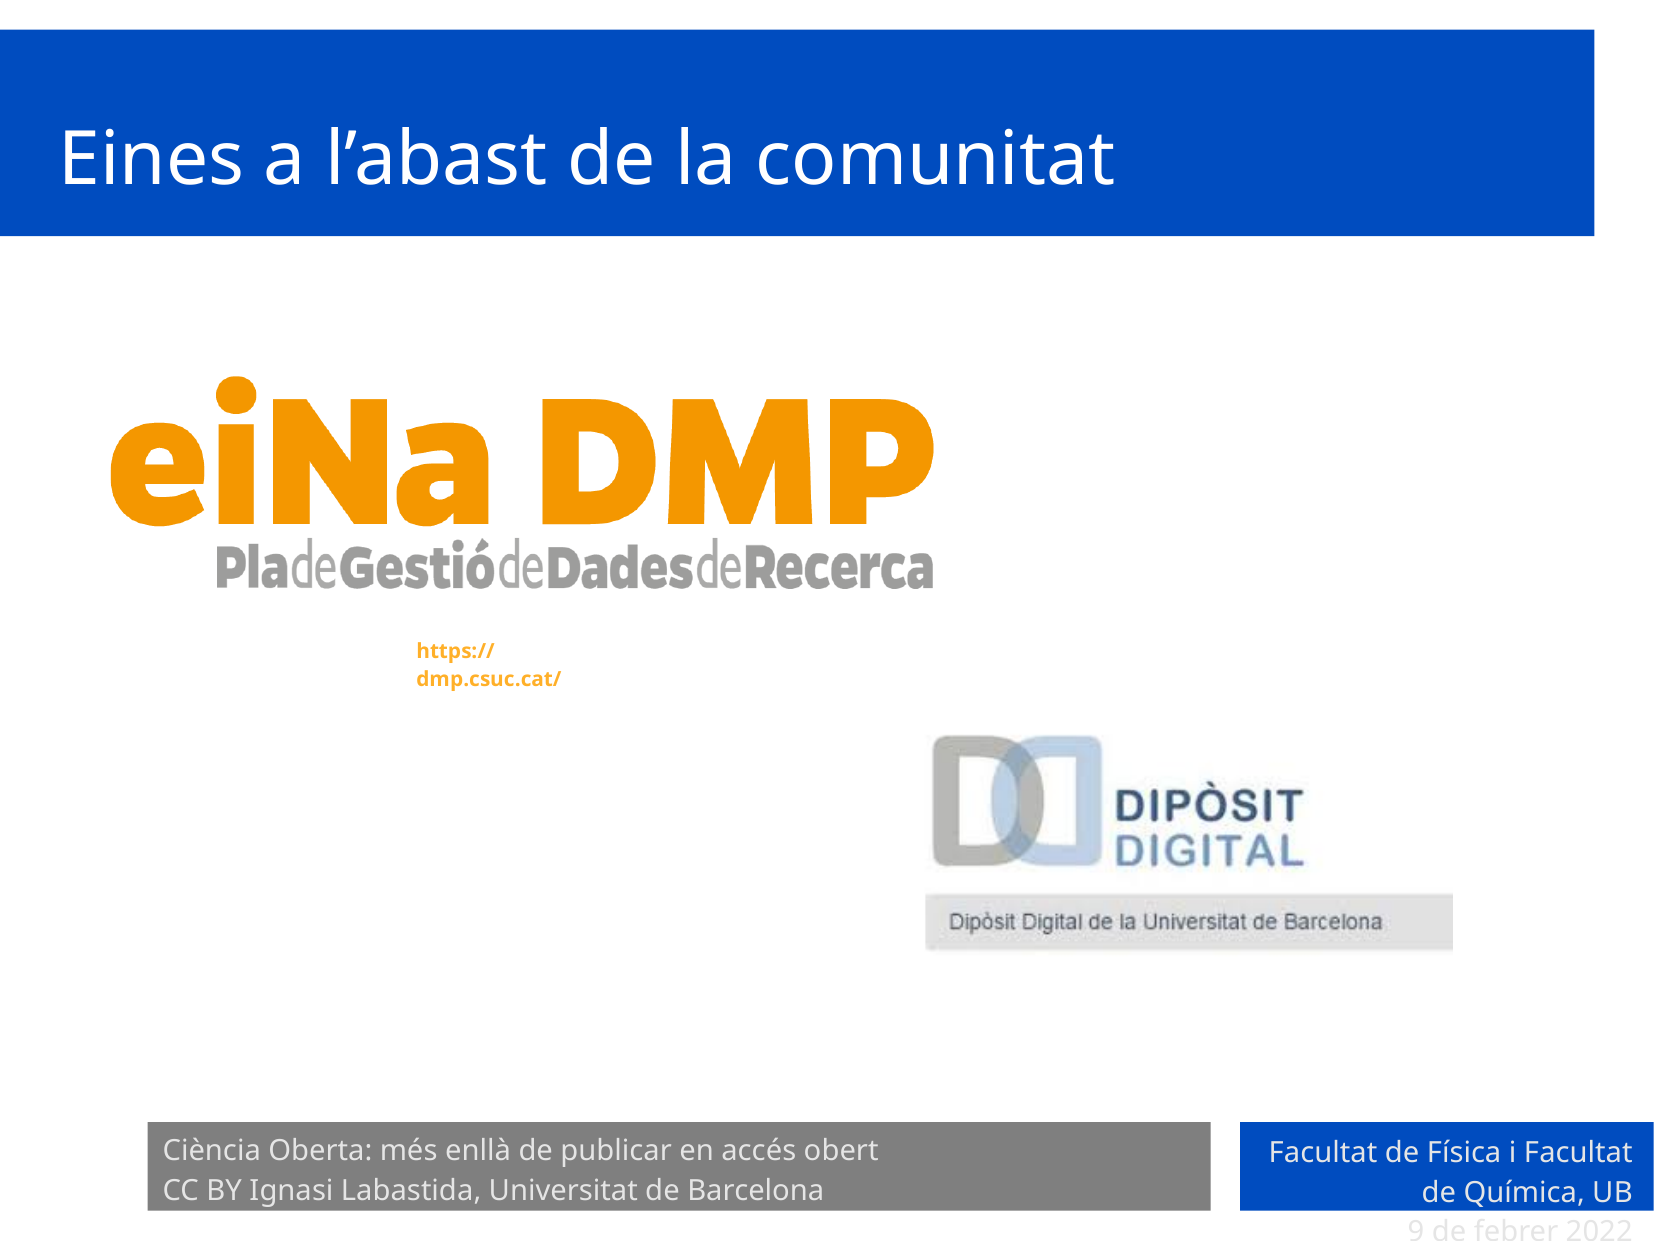

# Eines a l’abast de la comunitat
https://dmp.csuc.cat/